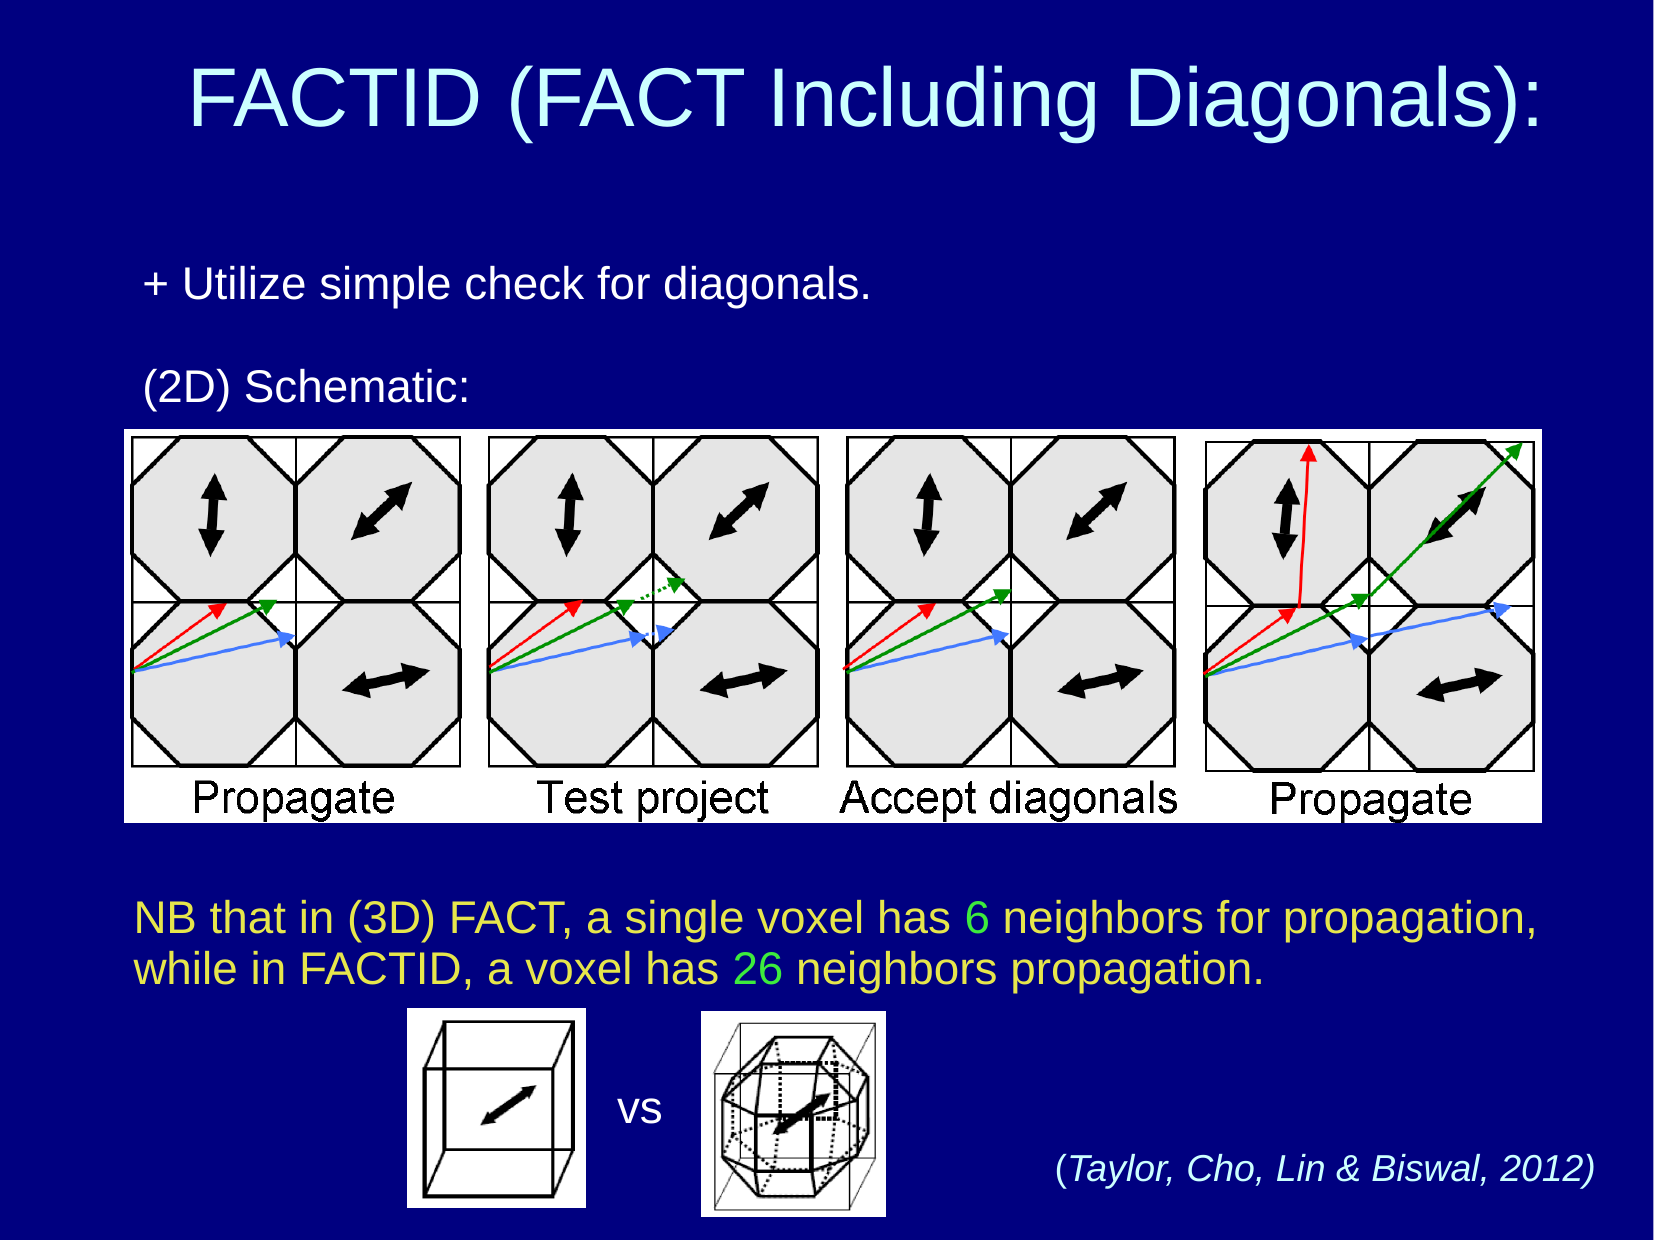

# FACTID (FACT Including Diagonals):
+ Utilize simple check for diagonals.
(2D) Schematic:
NB that in (3D) FACT, a single voxel has 6 neighbors for propagation,
while in FACTID, a voxel has 26 neighbors propagation.
vs
(Taylor, Cho, Lin & Biswal, 2012)